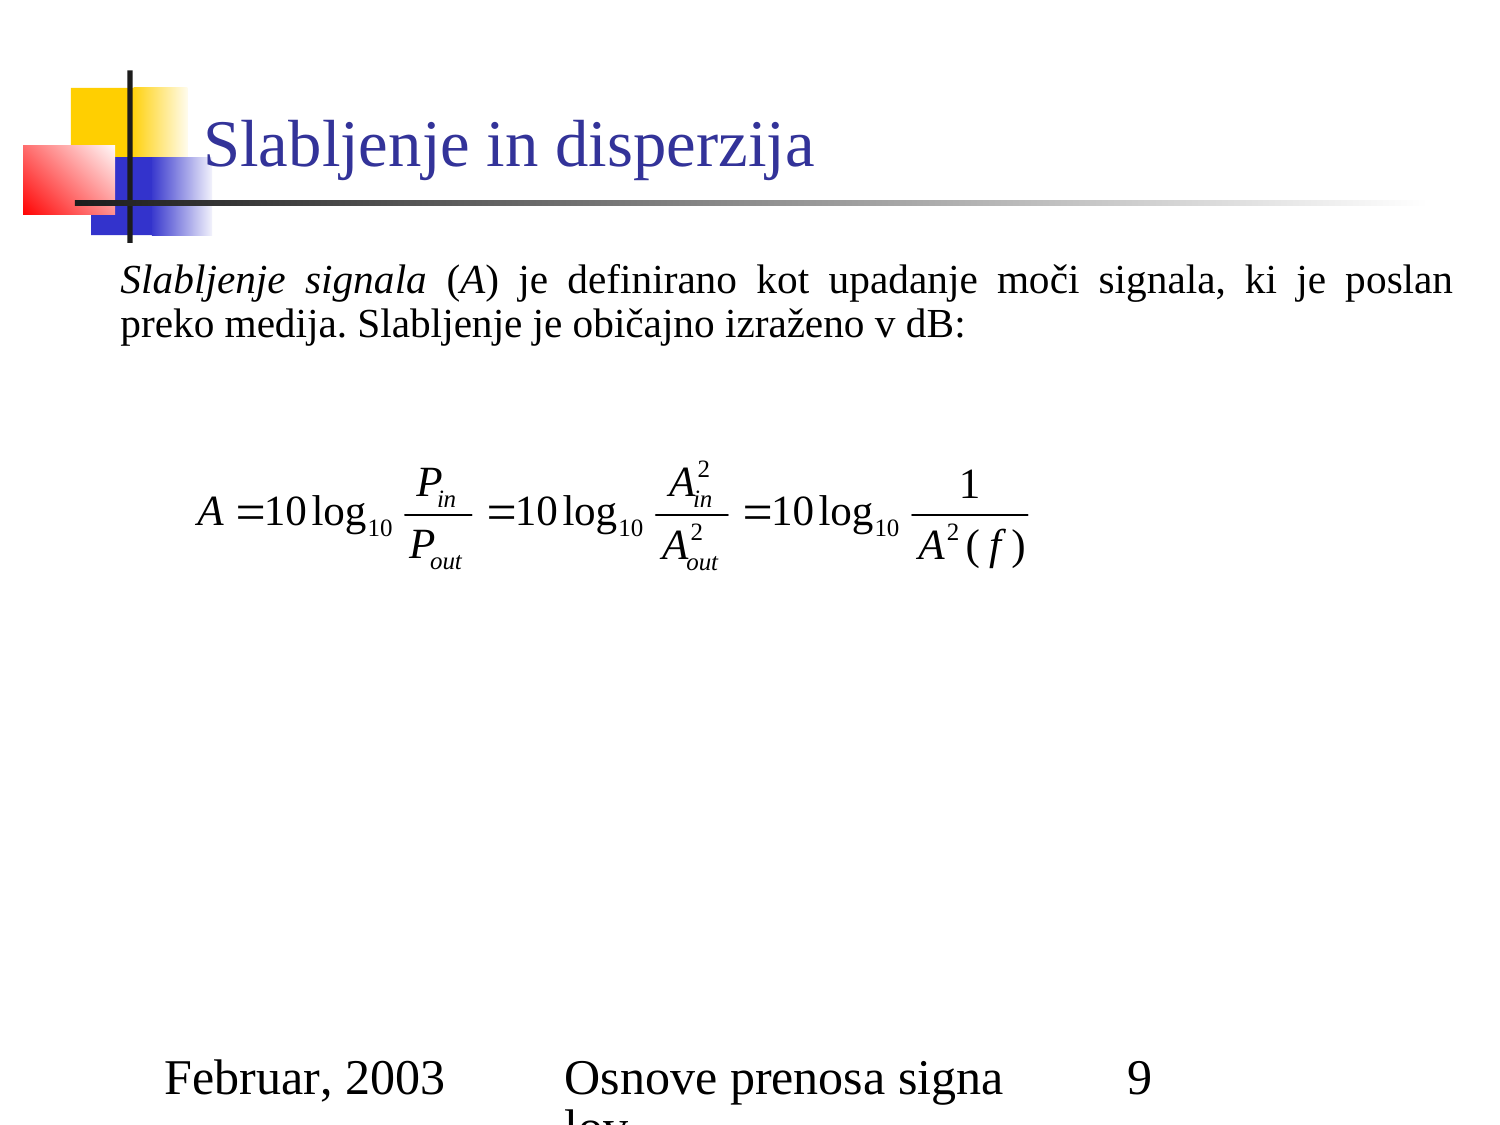

# Slabljenje in disperzija
	Slabljenje signala (A) je definirano kot upadanje moči signala, ki je poslan preko medija. Slabljenje je običajno izraženo v dB:
Februar, 2003
Osnove prenosa signalov
9